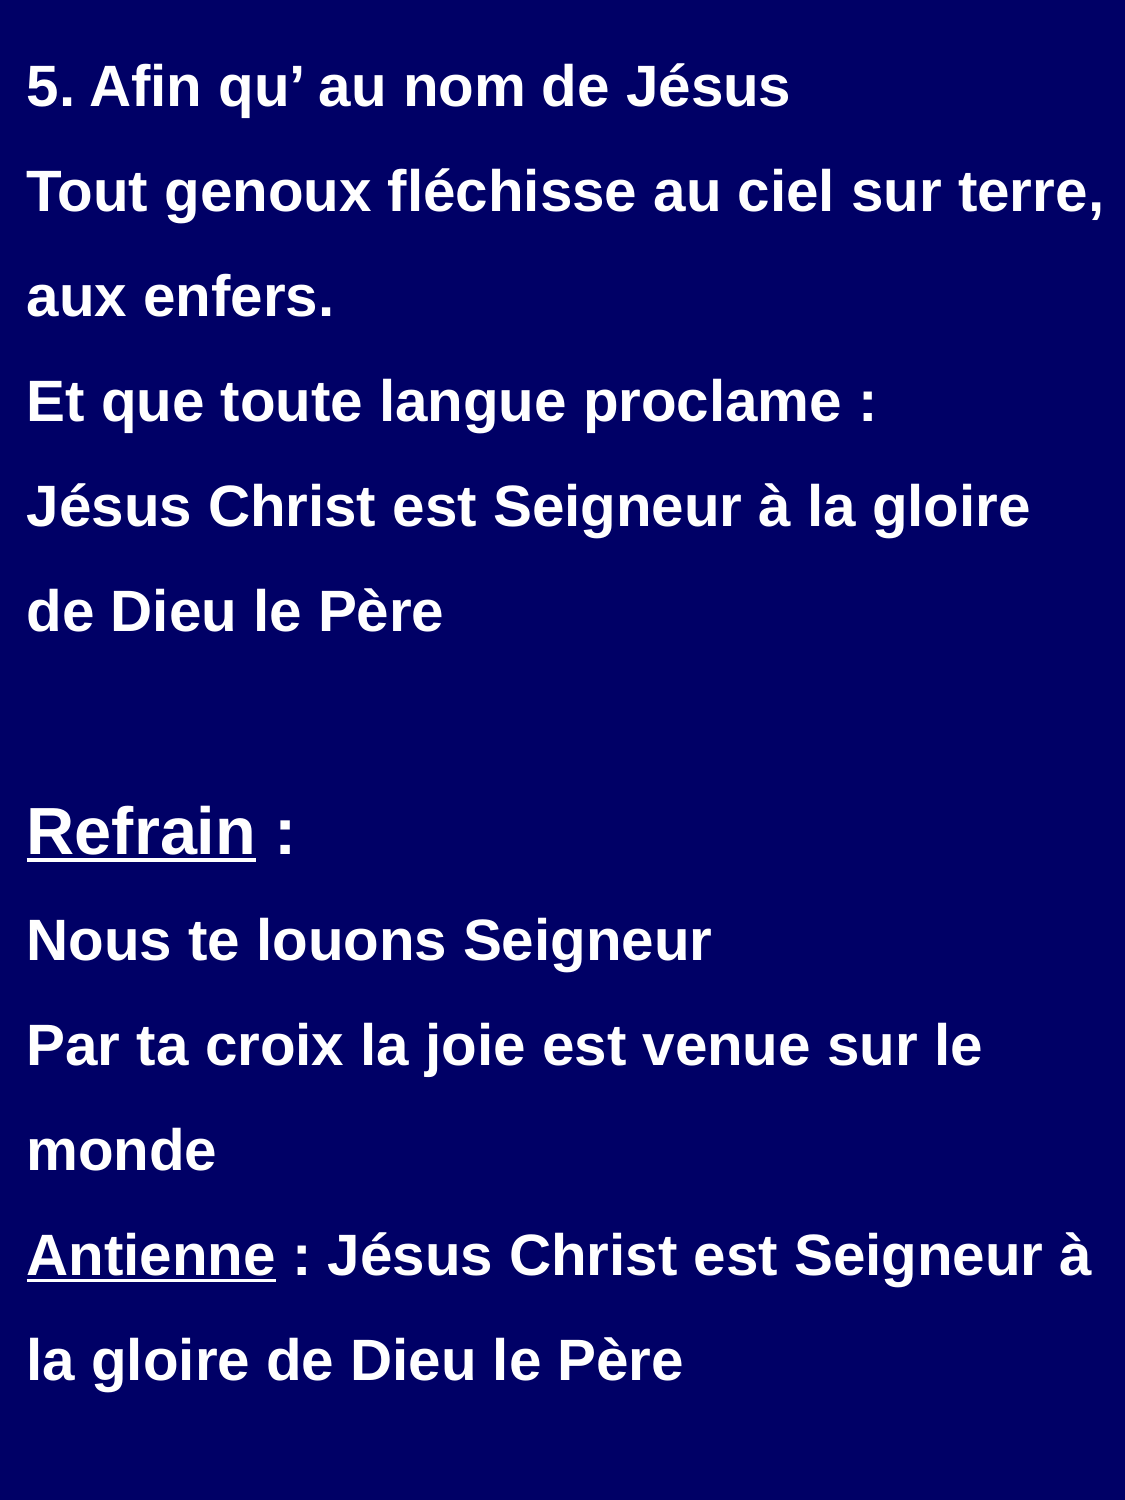

5. Afin qu’ au nom de Jésus
Tout genoux fléchisse au ciel sur terre, aux enfers.
Et que toute langue proclame :
Jésus Christ est Seigneur à la gloire de Dieu le Père
Refrain :
Nous te louons Seigneur
Par ta croix la joie est venue sur le monde
Antienne : Jésus Christ est Seigneur à la gloire de Dieu le Père